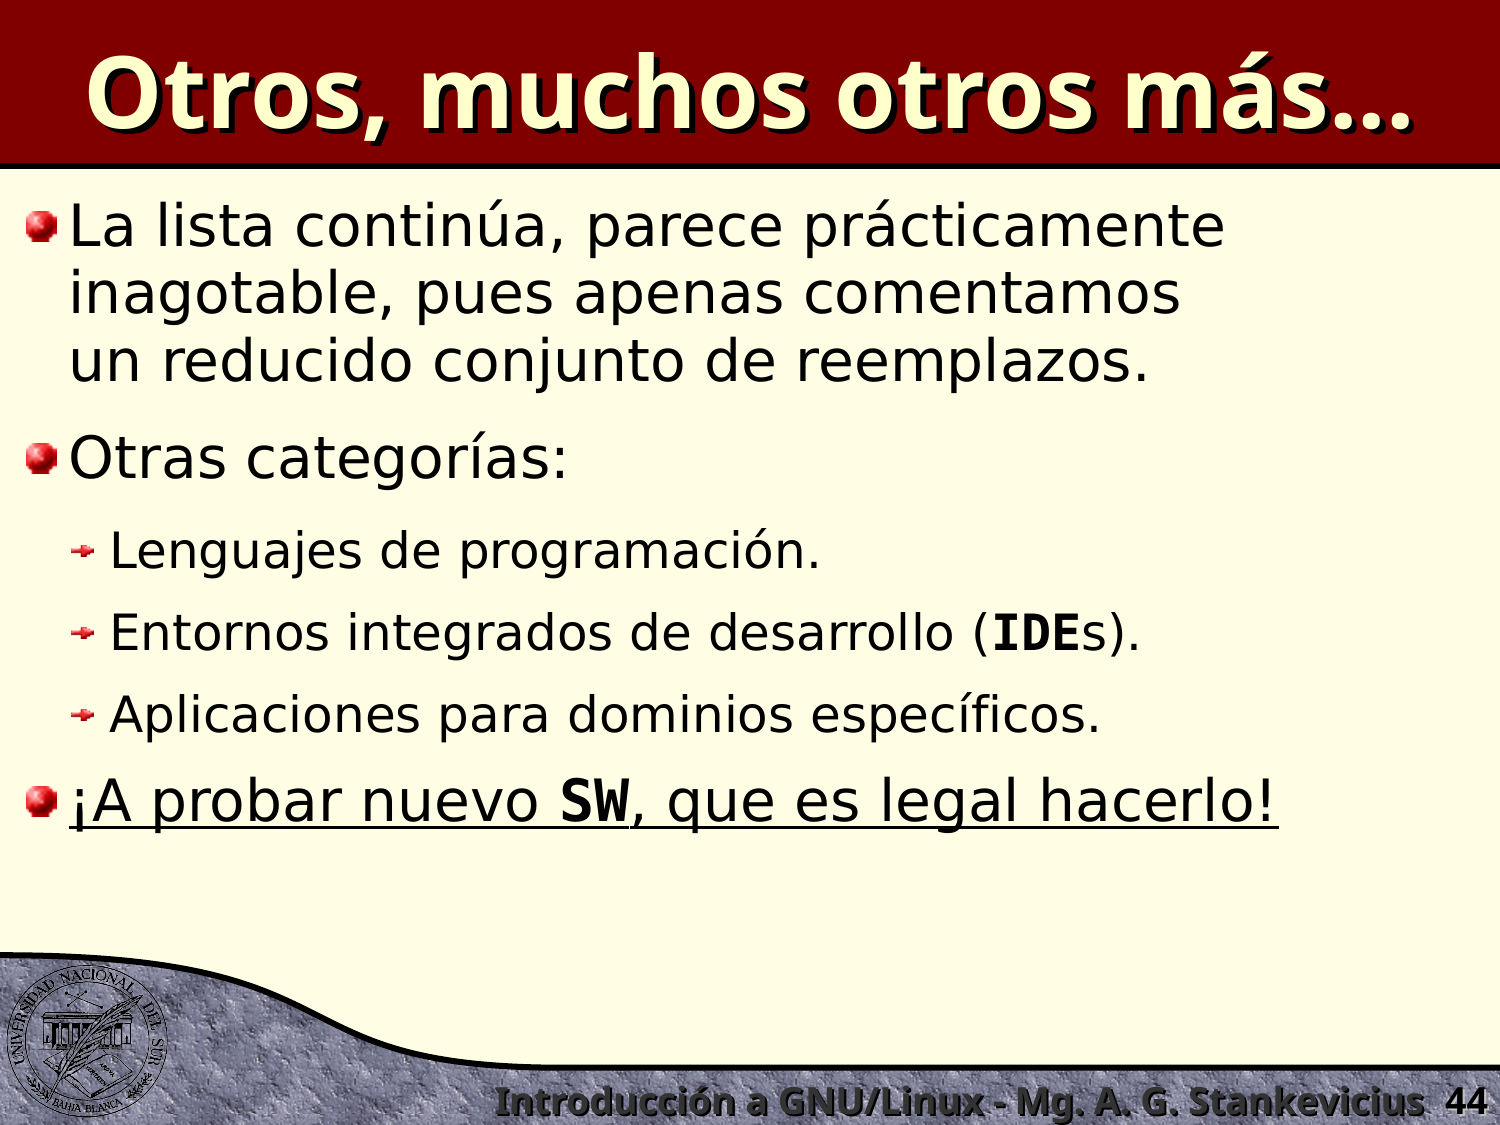

# Otros, muchos otros más...
La lista continúa, parece prácticamente inagotable, pues apenas comentamos
un reducido conjunto de reemplazos.
Otras categorías:
Lenguajes de programación.
Entornos integrados de desarrollo (IDEs).
Aplicaciones para dominios específicos.
¡A probar nuevo SW, que es legal hacerlo!
44